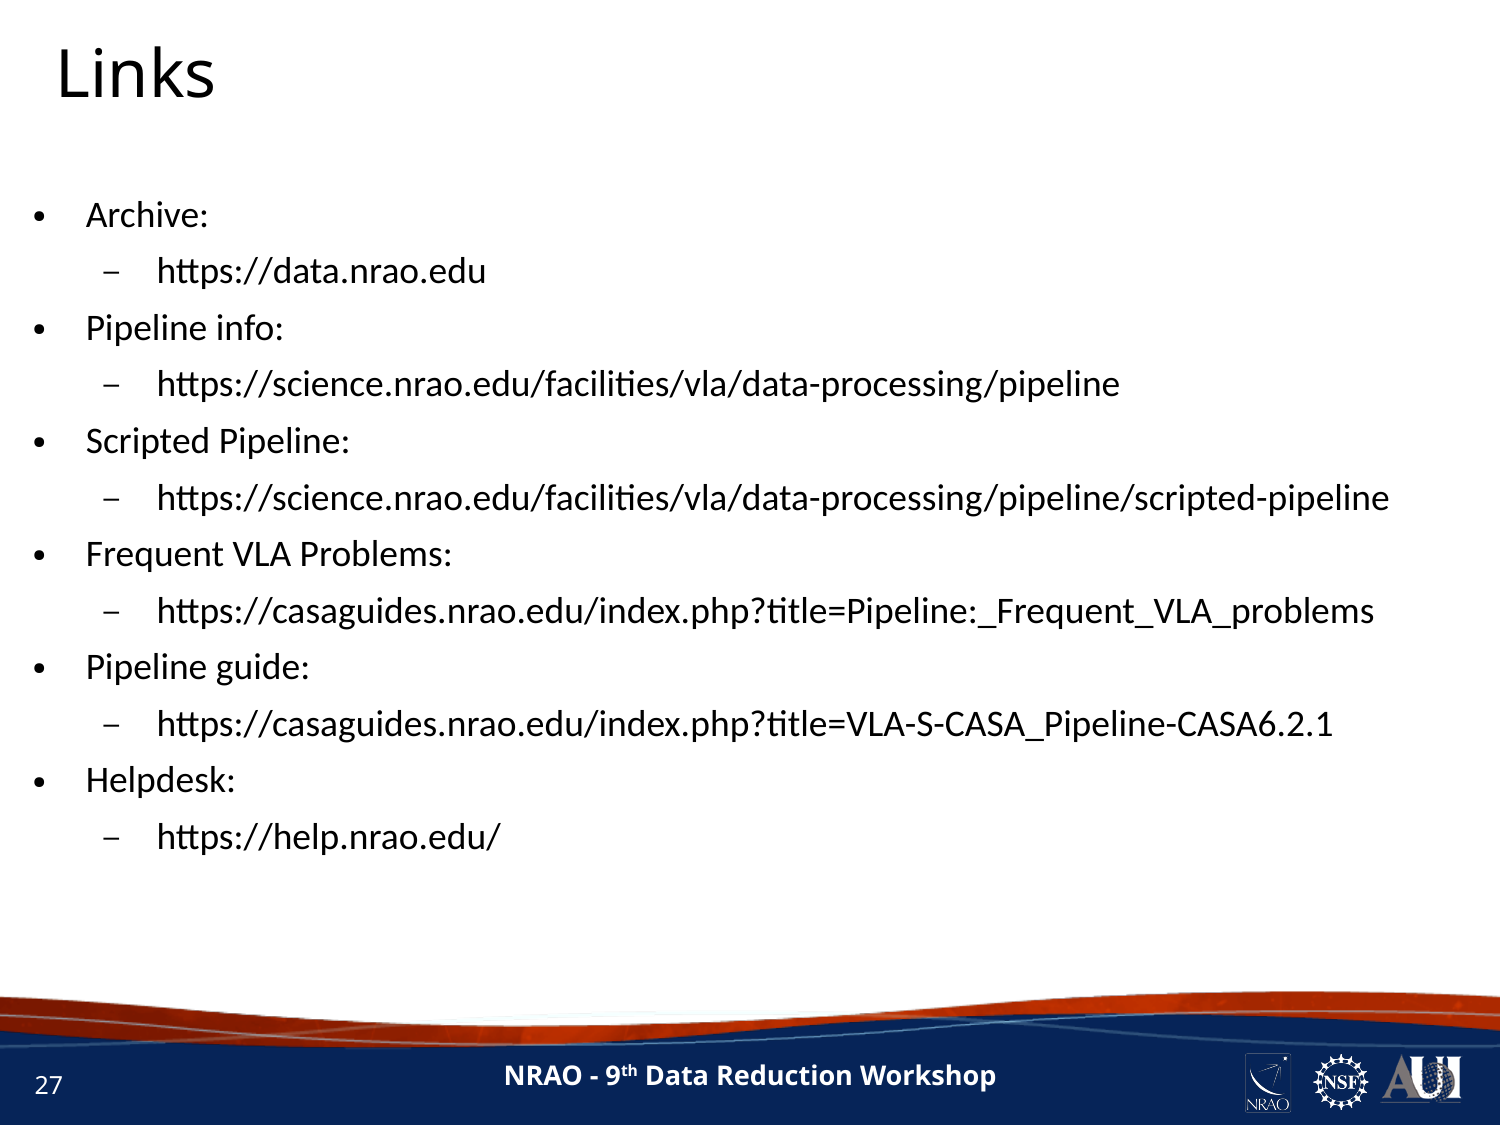

# Links
Archive:
https://data.nrao.edu
Pipeline info:
https://science.nrao.edu/facilities/vla/data-processing/pipeline
Scripted Pipeline:
https://science.nrao.edu/facilities/vla/data-processing/pipeline/scripted-pipeline
Frequent VLA Problems:
https://casaguides.nrao.edu/index.php?title=Pipeline:_Frequent_VLA_problems
Pipeline guide:
https://casaguides.nrao.edu/index.php?title=VLA-S-CASA_Pipeline-CASA6.2.1
Helpdesk:
https://help.nrao.edu/